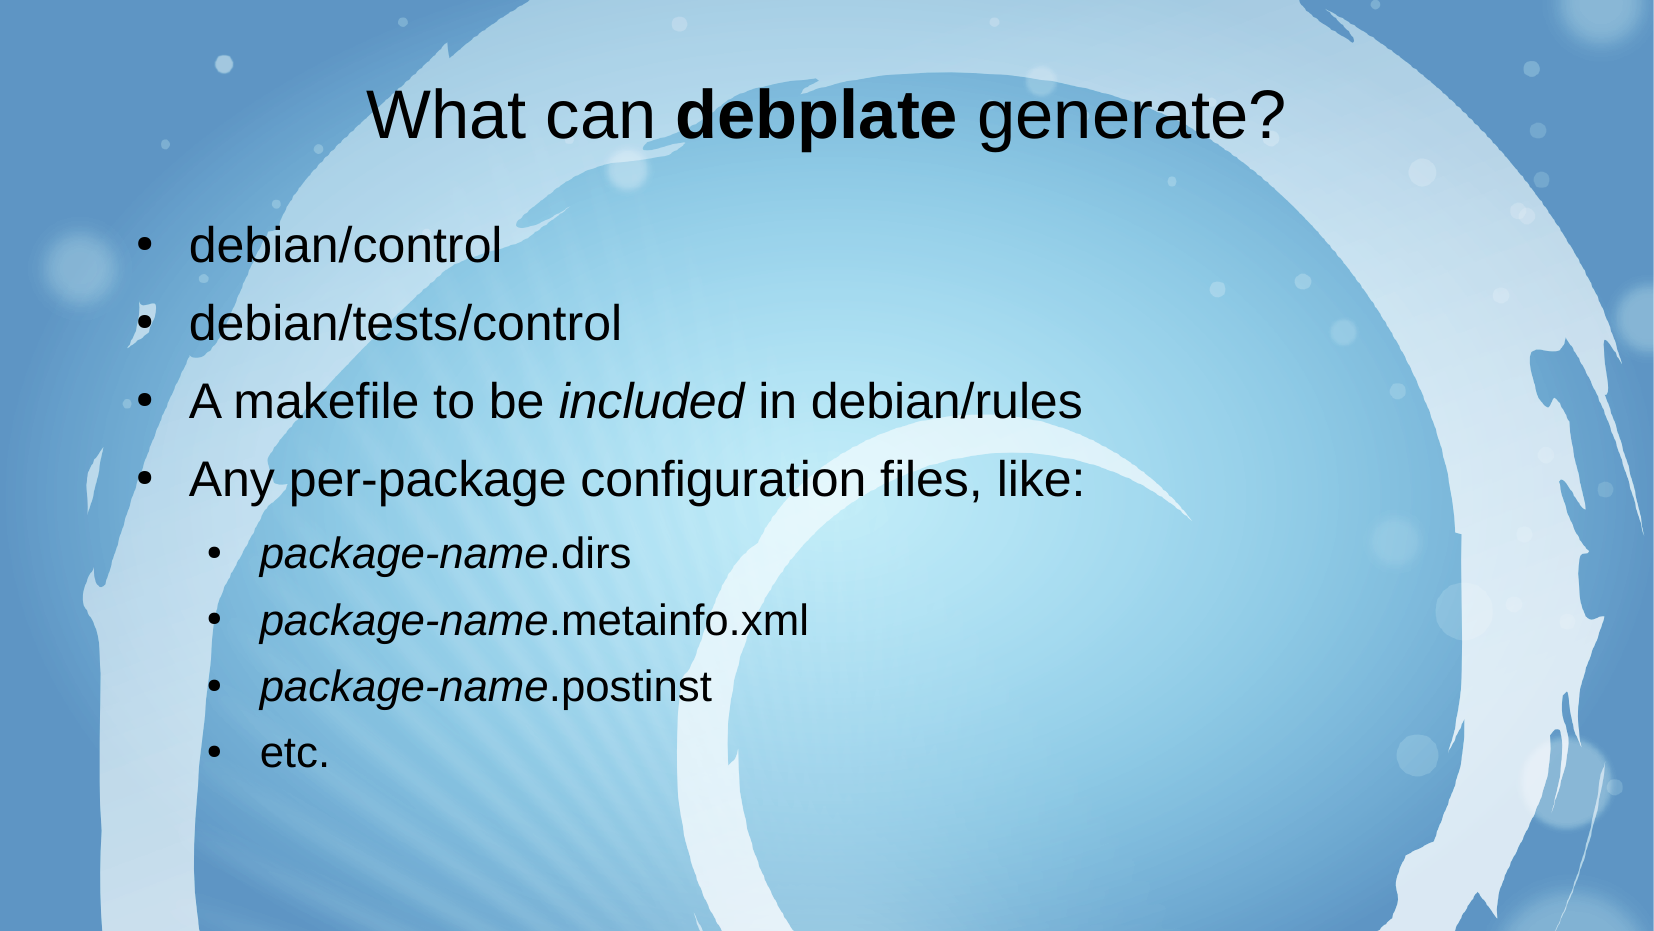

# What can debplate generate?
debian/control
debian/tests/control
A makefile to be included in debian/rules
Any per-package configuration files, like:
package-name.dirs
package-name.metainfo.xml
package-name.postinst
etc.